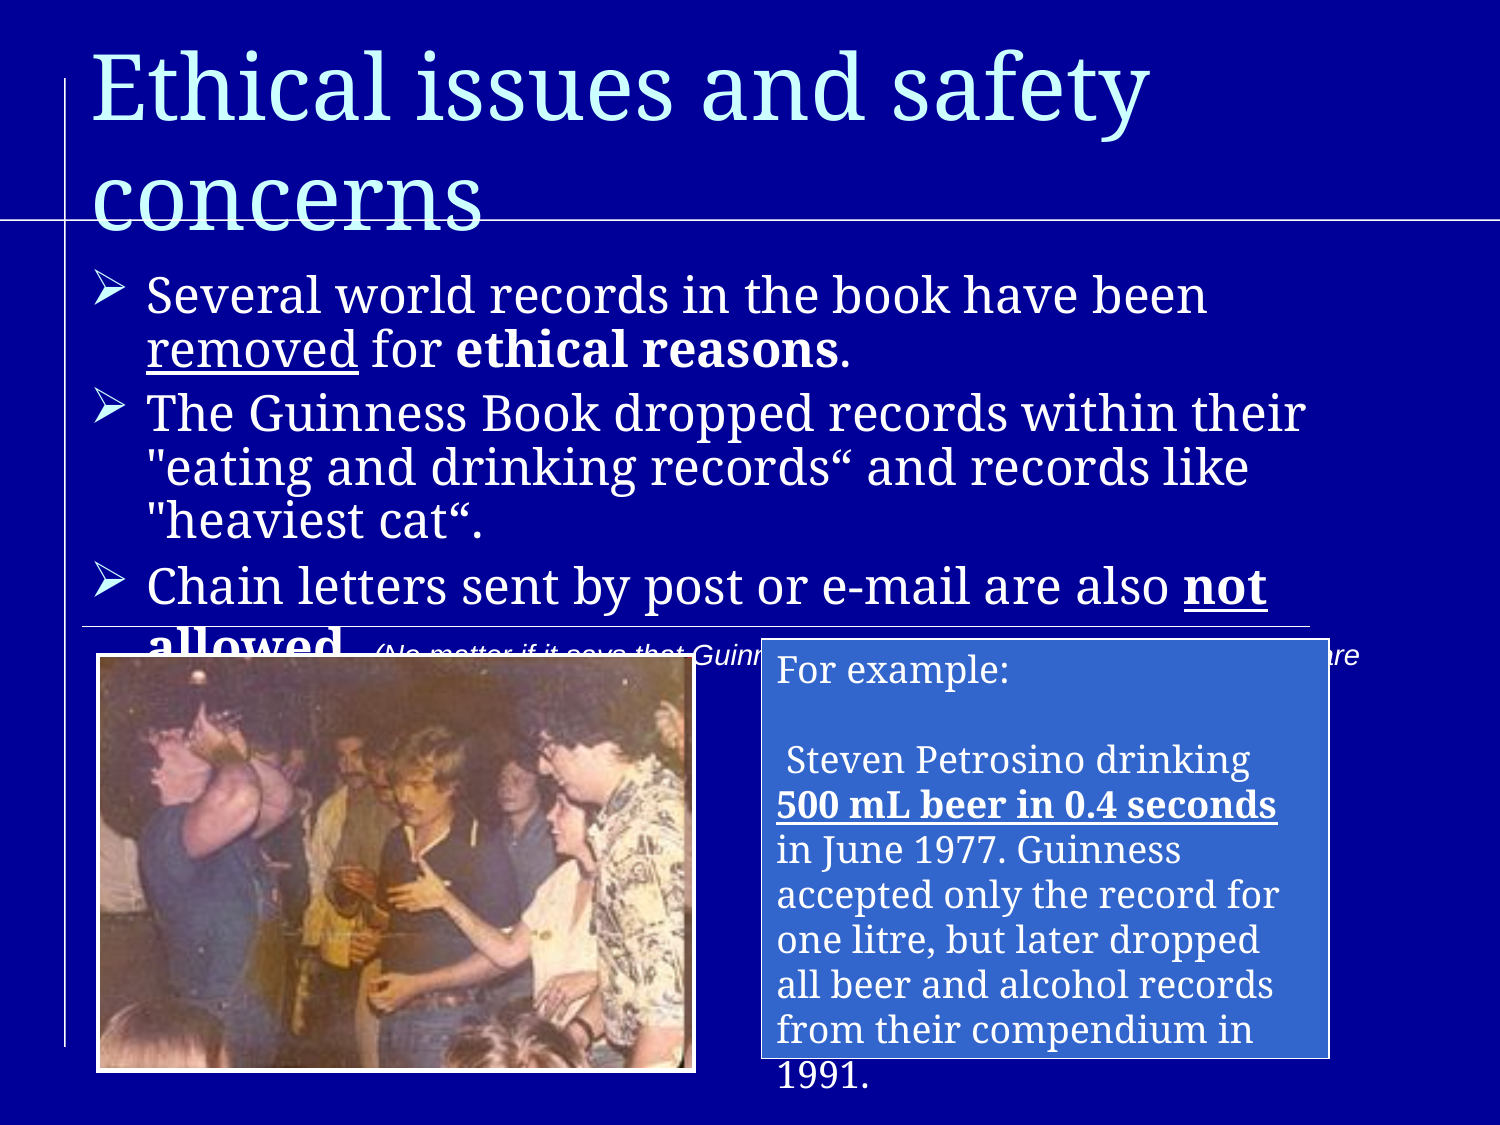

# Ethical issues and safety concerns
Several world records in the book have been removed for ethical reasons.
The Guinness Book dropped records within their "eating and drinking records“ and records like "heaviest cat“.
Chain letters sent by post or e-mail are also not allowed. (No matter if it says that Guinness World Records and the postal service are involved, they are not! )
For example:
 Steven Petrosino drinking 500 mL beer in 0.4 seconds in June 1977. Guinness accepted only the record for one litre, but later dropped all beer and alcohol records from their compendium in 1991.